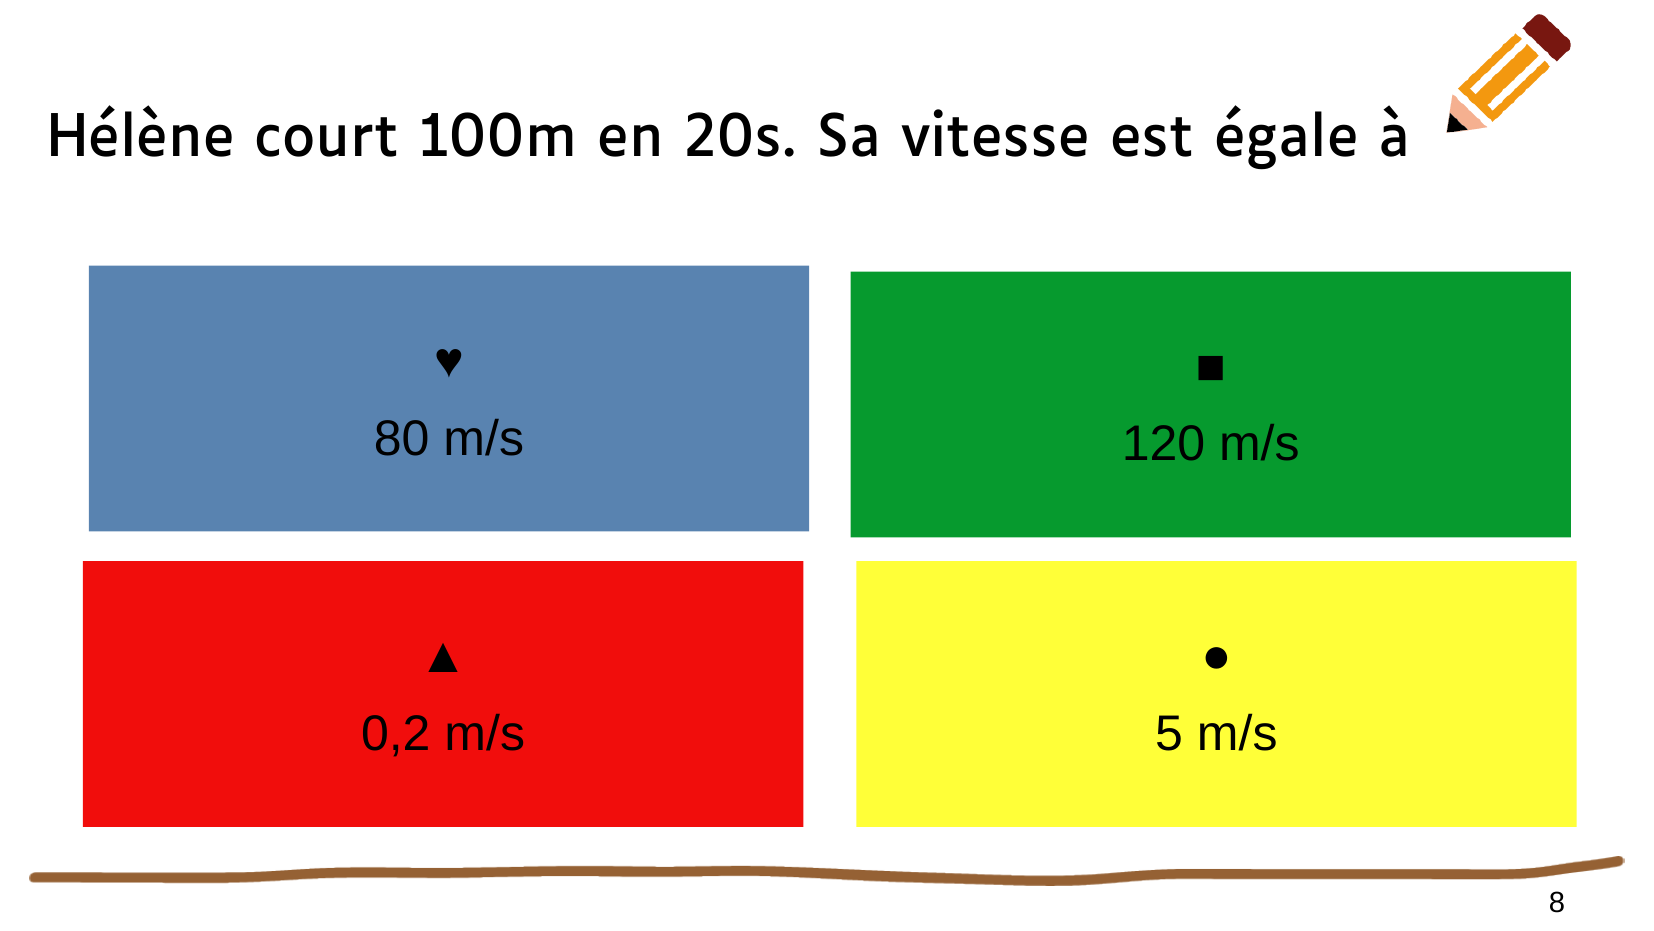

# Hélène court 100m en 20s. Sa vitesse est égale à
♥
80 m/s
■
120 m/s
▲
0,2 m/s
●
5 m/s
8